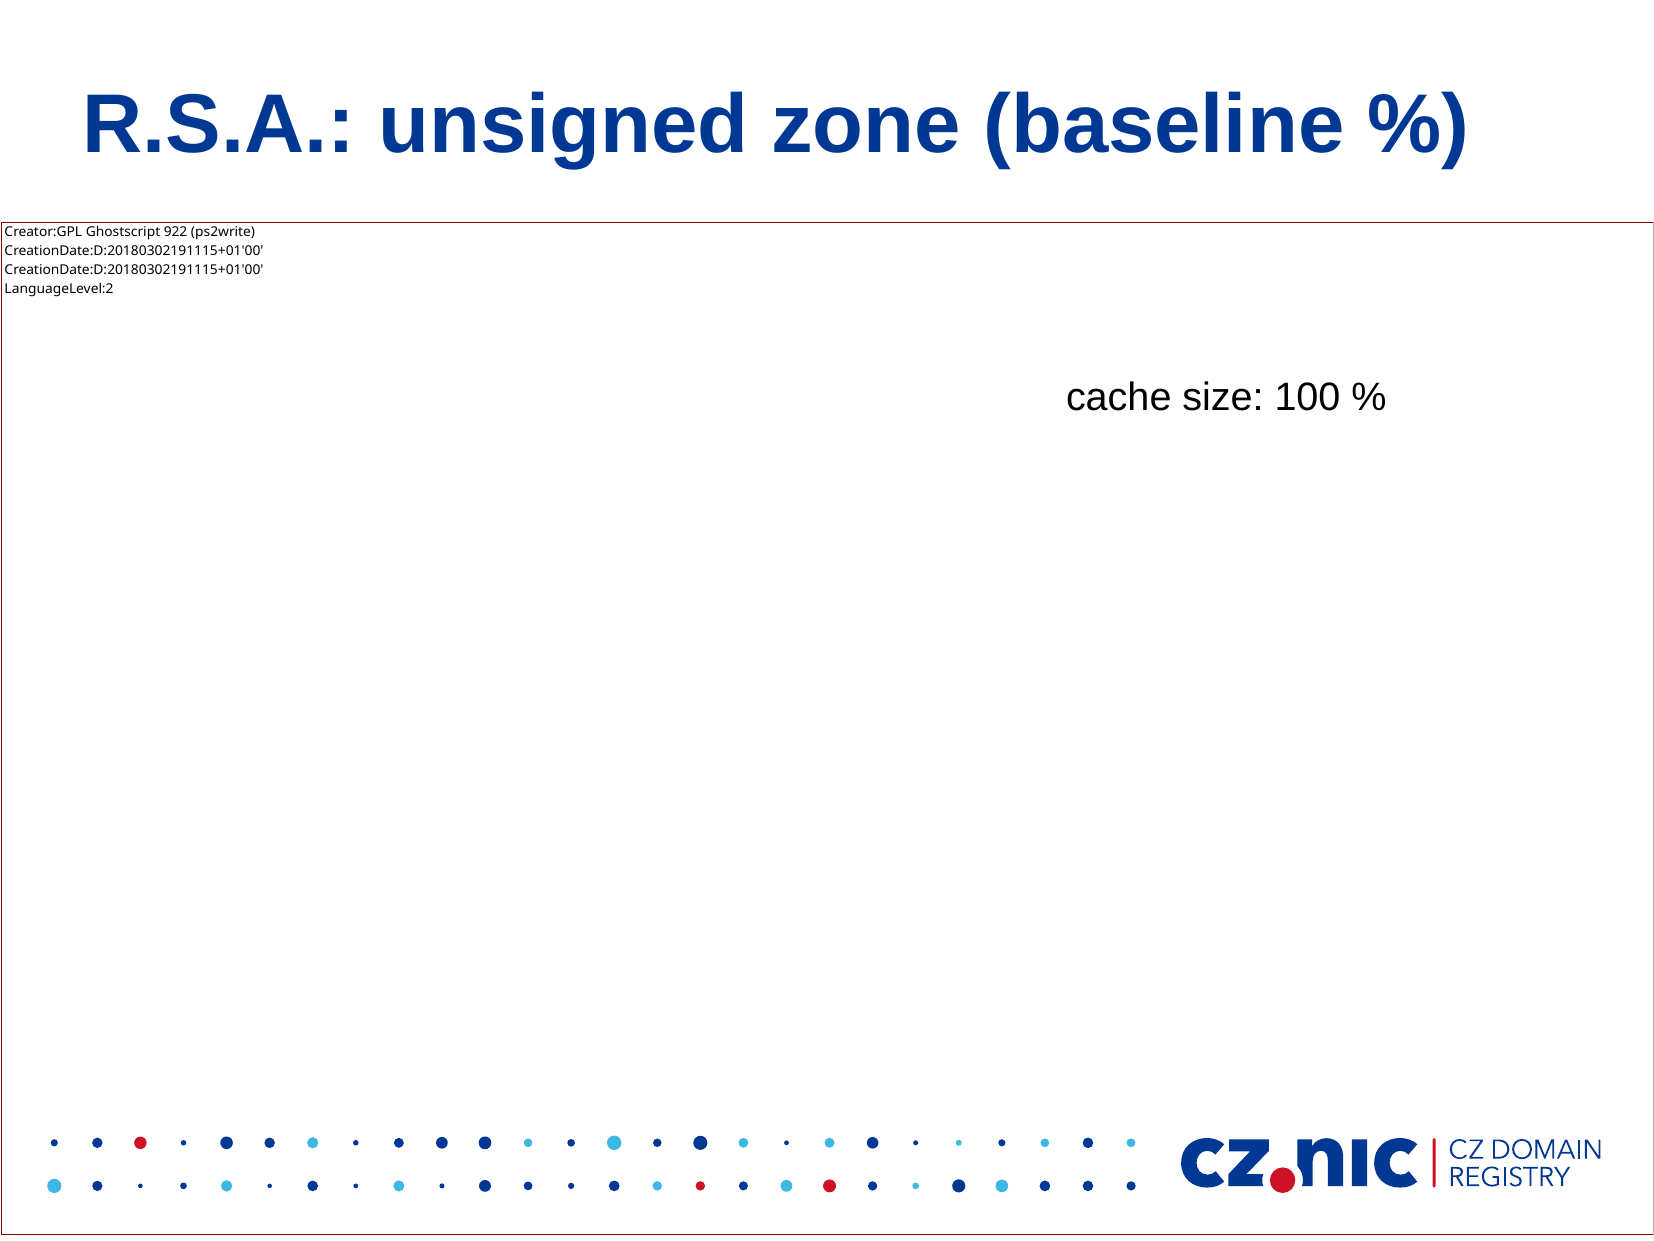

# R.S.A.: unsigned zone (baseline %)
cache size: 100 %